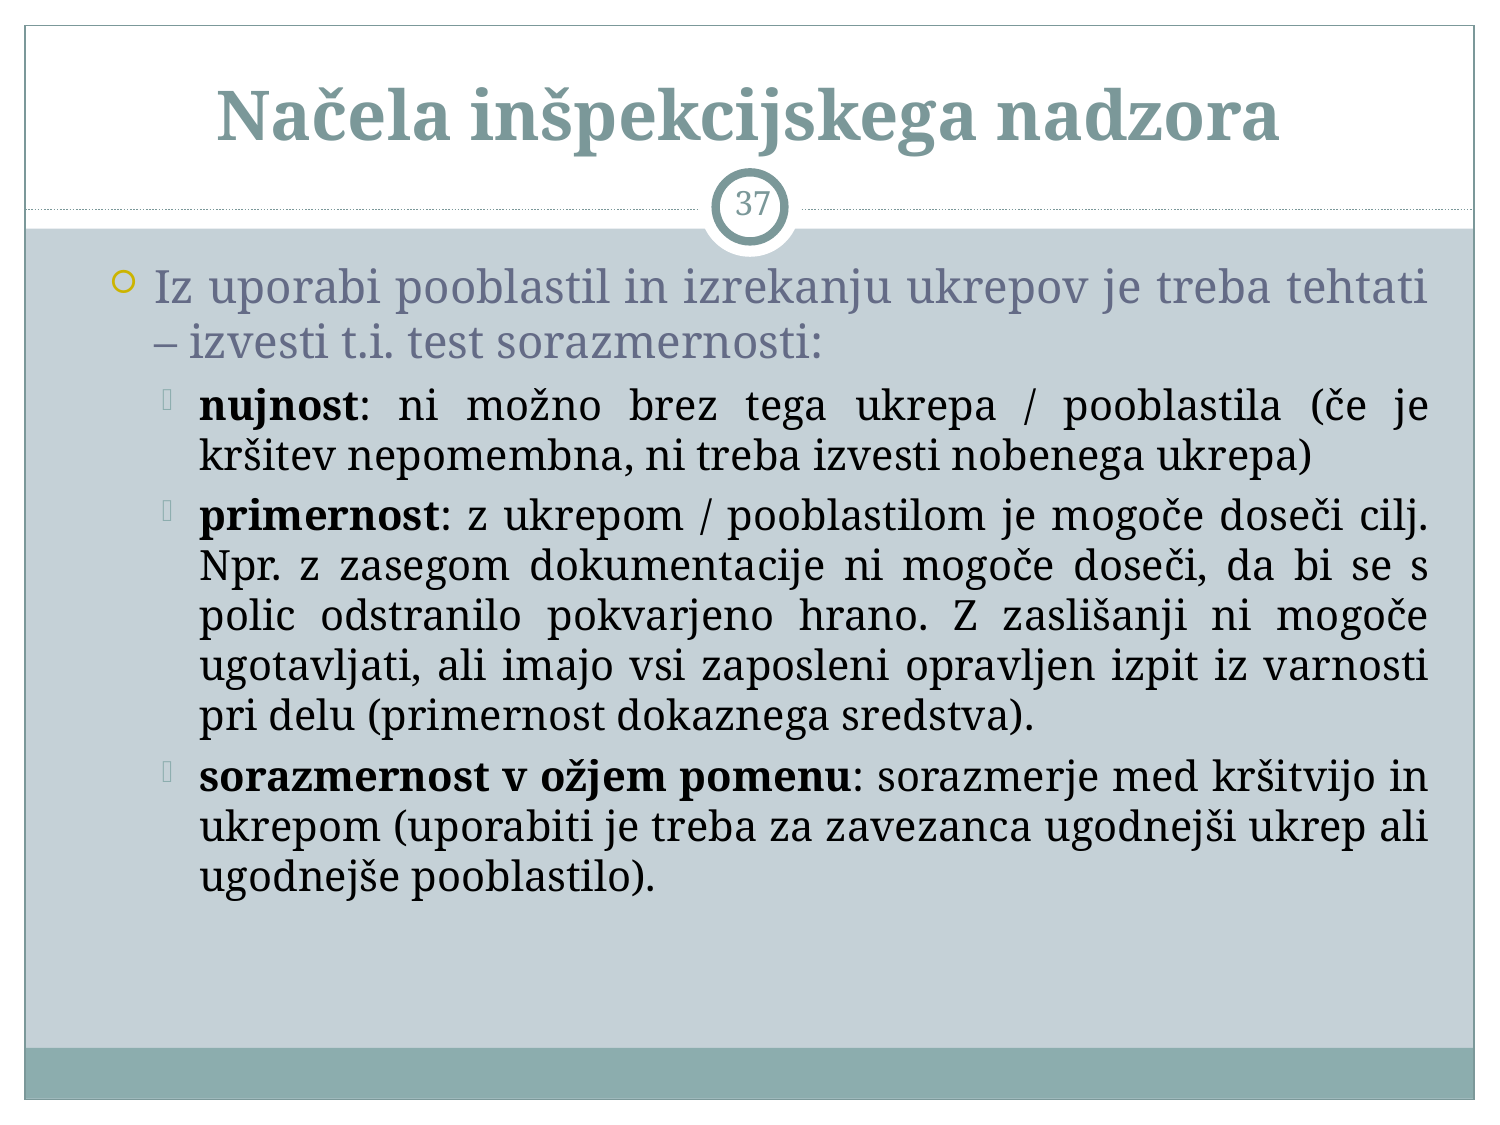

# Načela inšpekcijskega nadzora
Iz uporabi pooblastil in izrekanju ukrepov je treba tehtati – izvesti t.i. test sorazmernosti:
nujnost: ni možno brez tega ukrepa / pooblastila (če je kršitev nepomembna, ni treba izvesti nobenega ukrepa)
primernost: z ukrepom / pooblastilom je mogoče doseči cilj. Npr. z zasegom dokumentacije ni mogoče doseči, da bi se s polic odstranilo pokvarjeno hrano. Z zaslišanji ni mogoče ugotavljati, ali imajo vsi zaposleni opravljen izpit iz varnosti pri delu (primernost dokaznega sredstva).
sorazmernost v ožjem pomenu: sorazmerje med kršitvijo in ukrepom (uporabiti je treba za zavezanca ugodnejši ukrep ali ugodnejše pooblastilo).